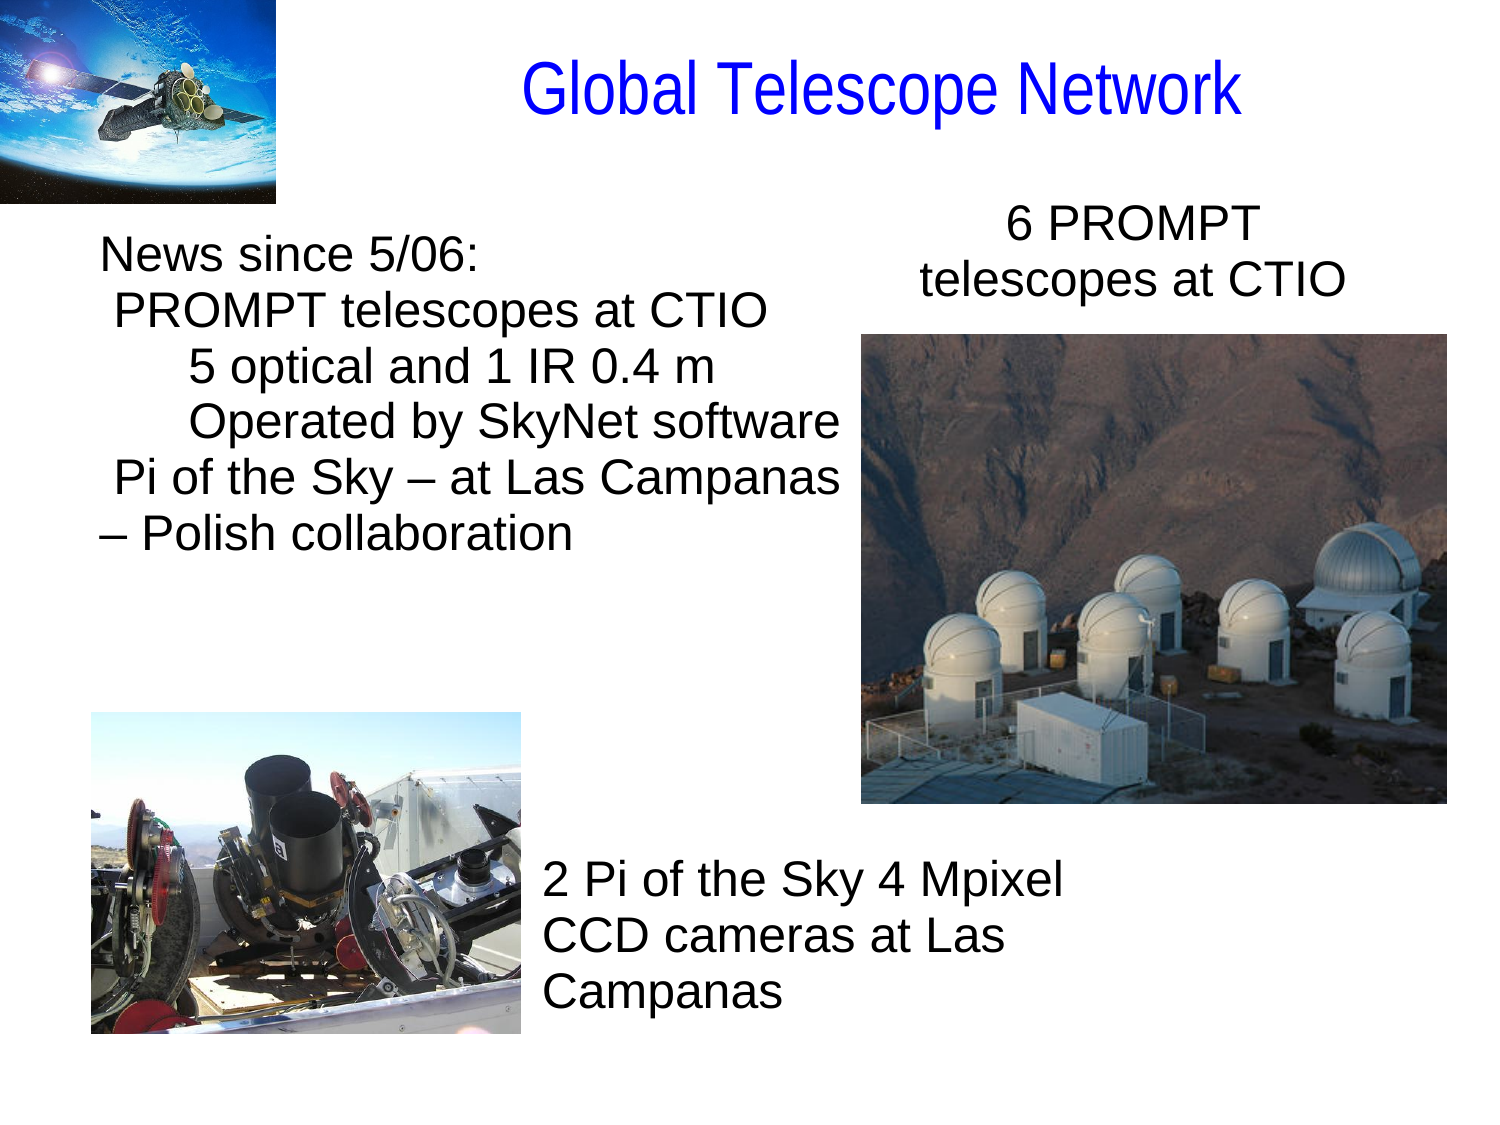

# Potential Educational Projects
Global Telescope Network
6 PROMPT telescopes at CTIO
News since 5/06:
 PROMPT telescopes at CTIO
 5 optical and 1 IR 0.4 m
 Operated by SkyNet software
 Pi of the Sky – at Las Campanas – Polish collaboration
2 Pi of the Sky 4 Mpixel CCD cameras at Las Campanas